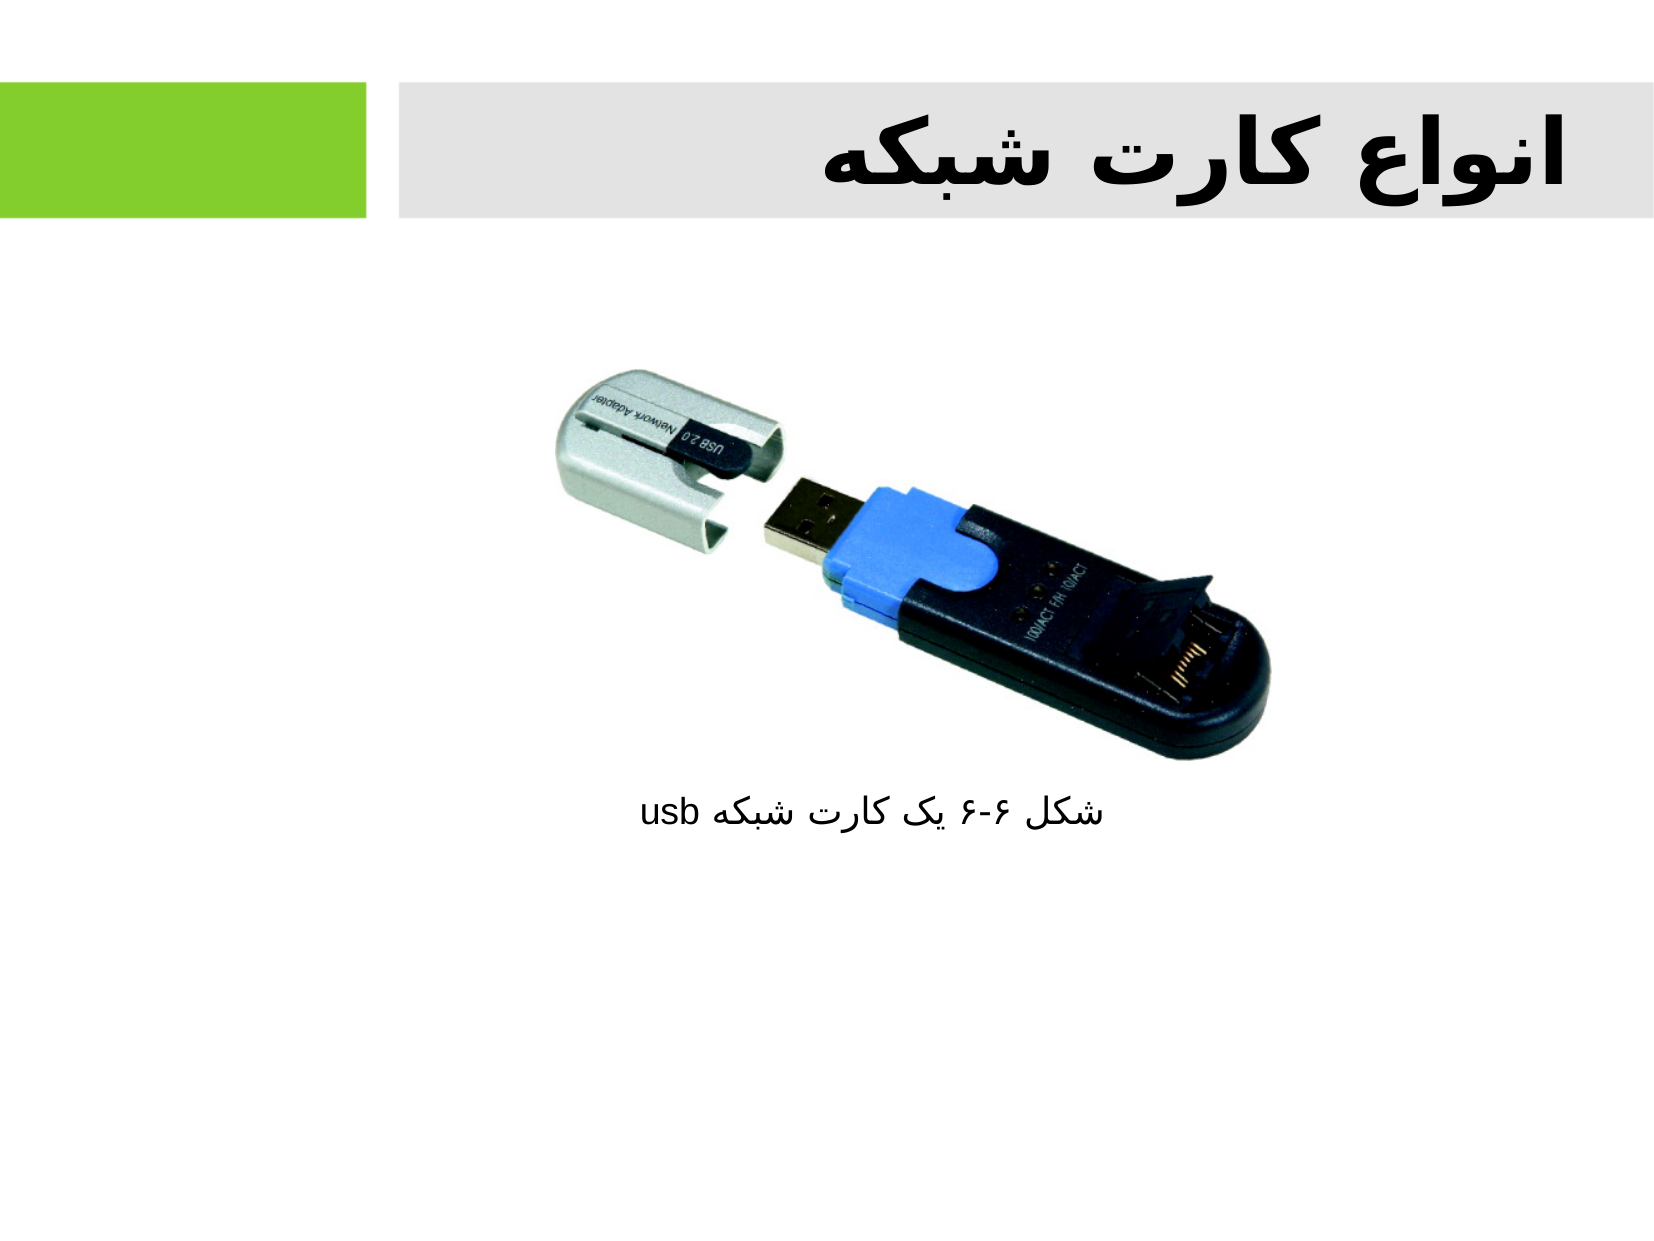

# انواع کارت شبکه
شکل ۶-۶ یک کارت شبکه usb